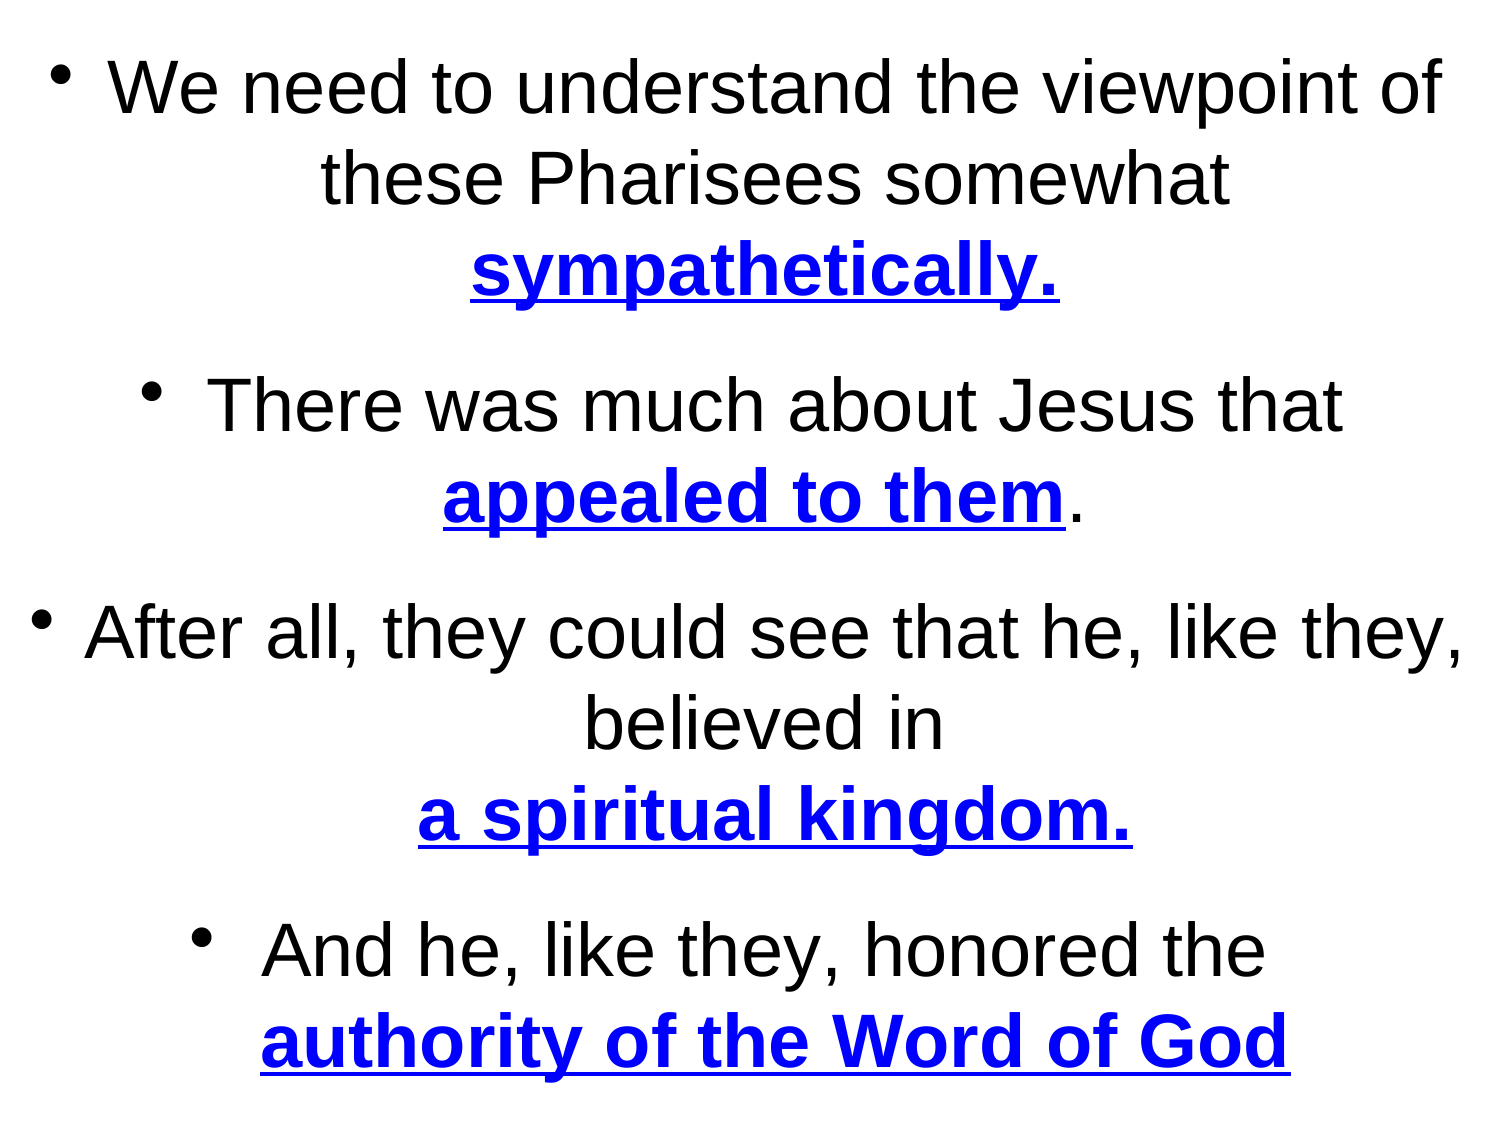

# We need to understand the viewpoint of these Pharisees somewhat sympathetically.
There was much about Jesus that appealed to them.
After all, they could see that he, like they, believed in
a spiritual kingdom.
And he, like they, honored the
authority of the Word of God